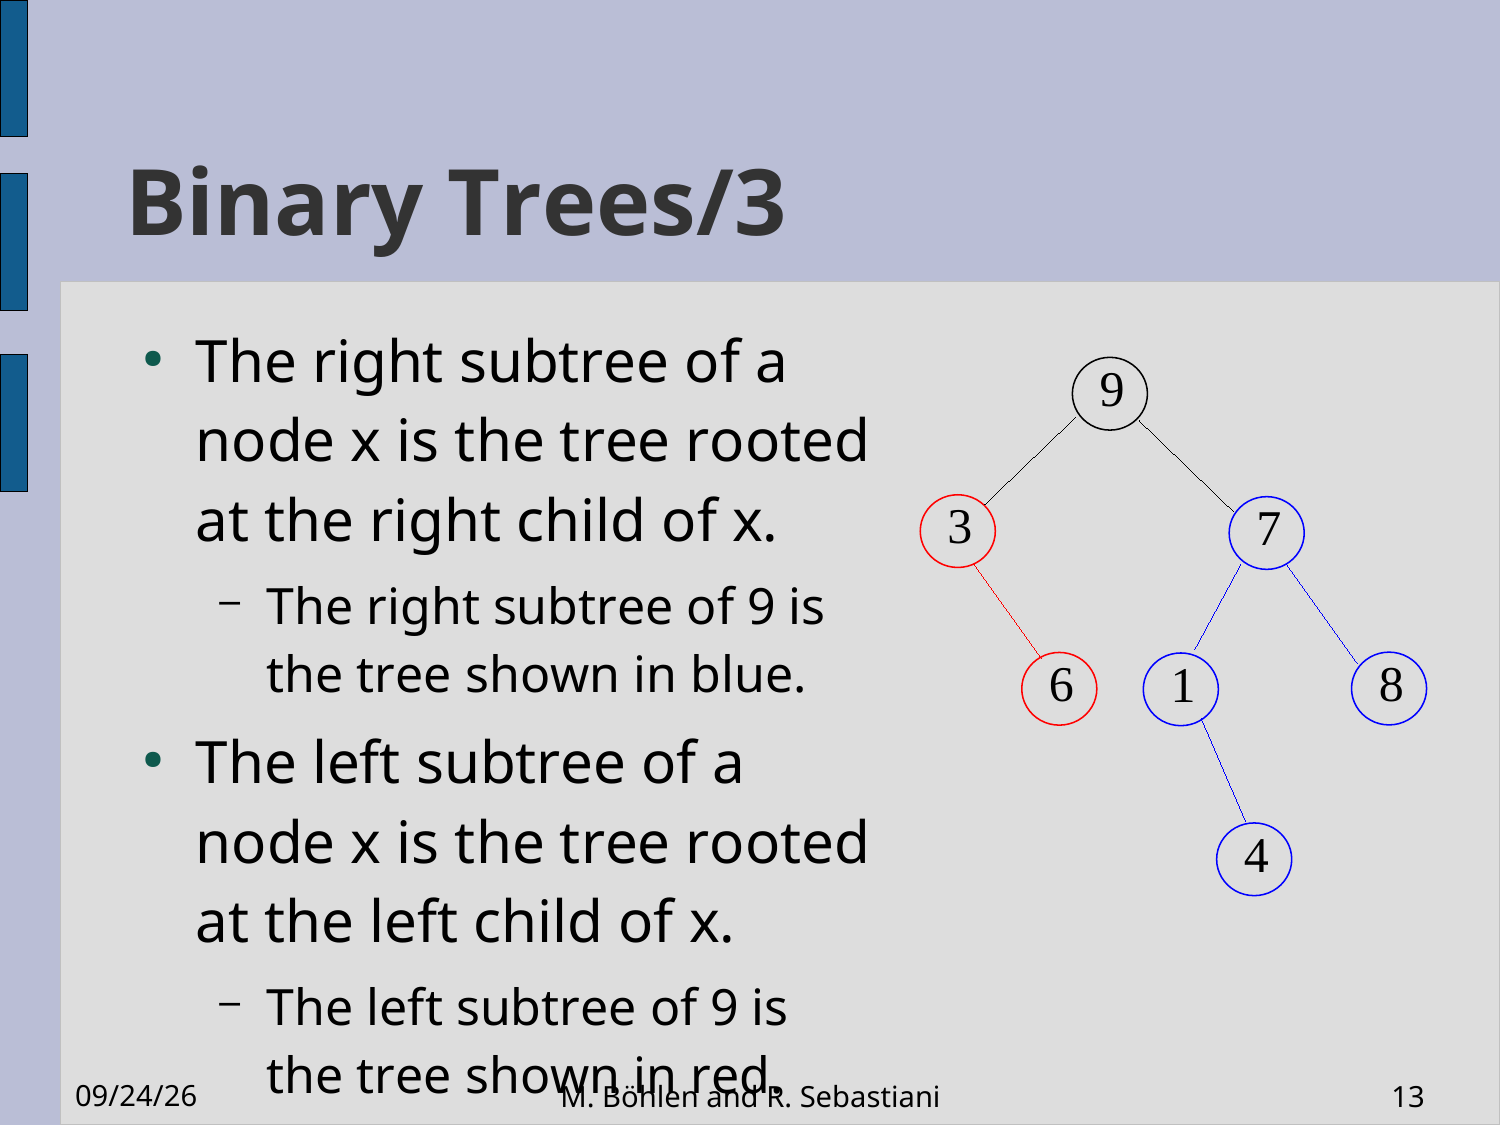

# Binary Trees/3
The right subtree of a node x is the tree rooted at the right child of x.
The right subtree of 9 is the tree shown in blue.
The left subtree of a node x is the tree rooted at the left child of x.
The left subtree of 9 is the tree shown in red.
9
3
7
8
6
1
4
M. Böhlen and R. Sebastiani
13